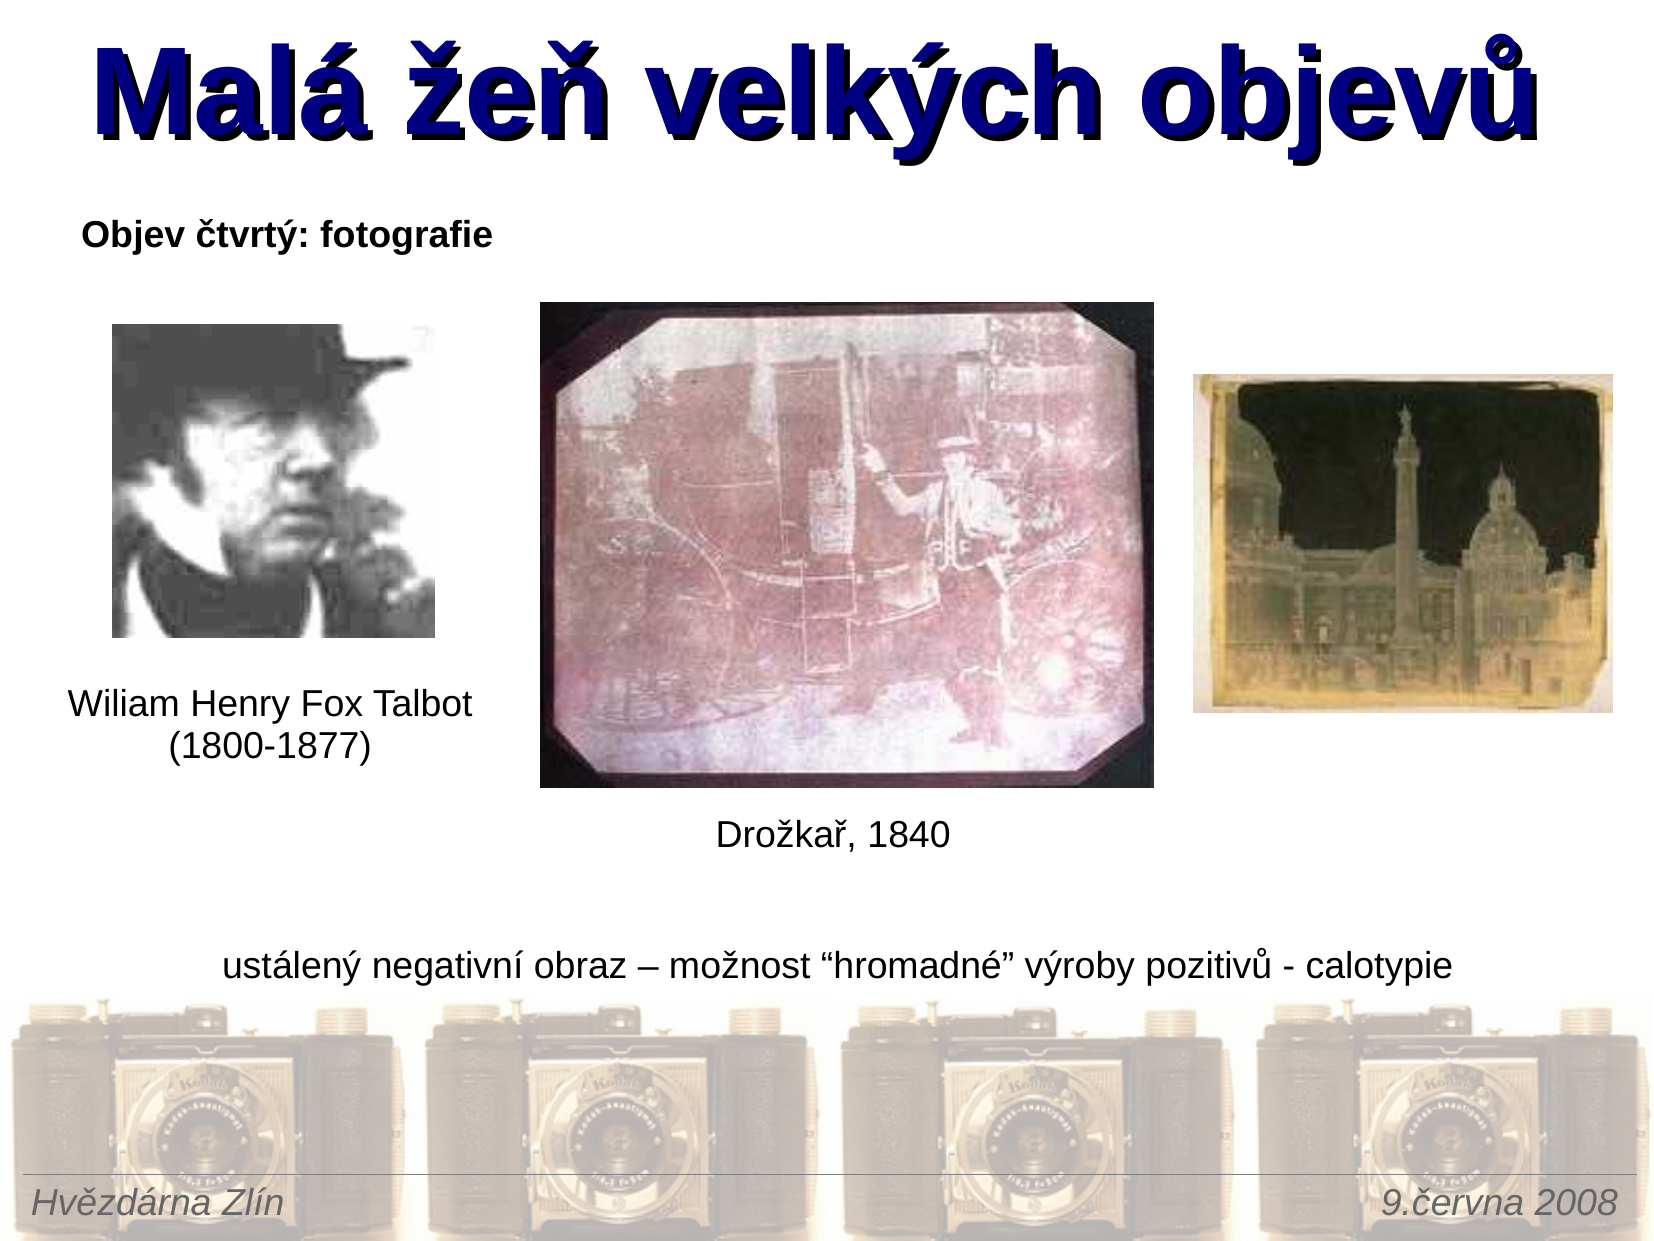

Malá žeň velkých objevů
Objev čtvrtý: fotografie
Wiliam Henry Fox Talbot
(1800-1877)
Drožkař, 1840
ustálený negativní obraz – možnost “hromadné” výroby pozitivů - calotypie
Hvězdárna Zlín															9.června 2008